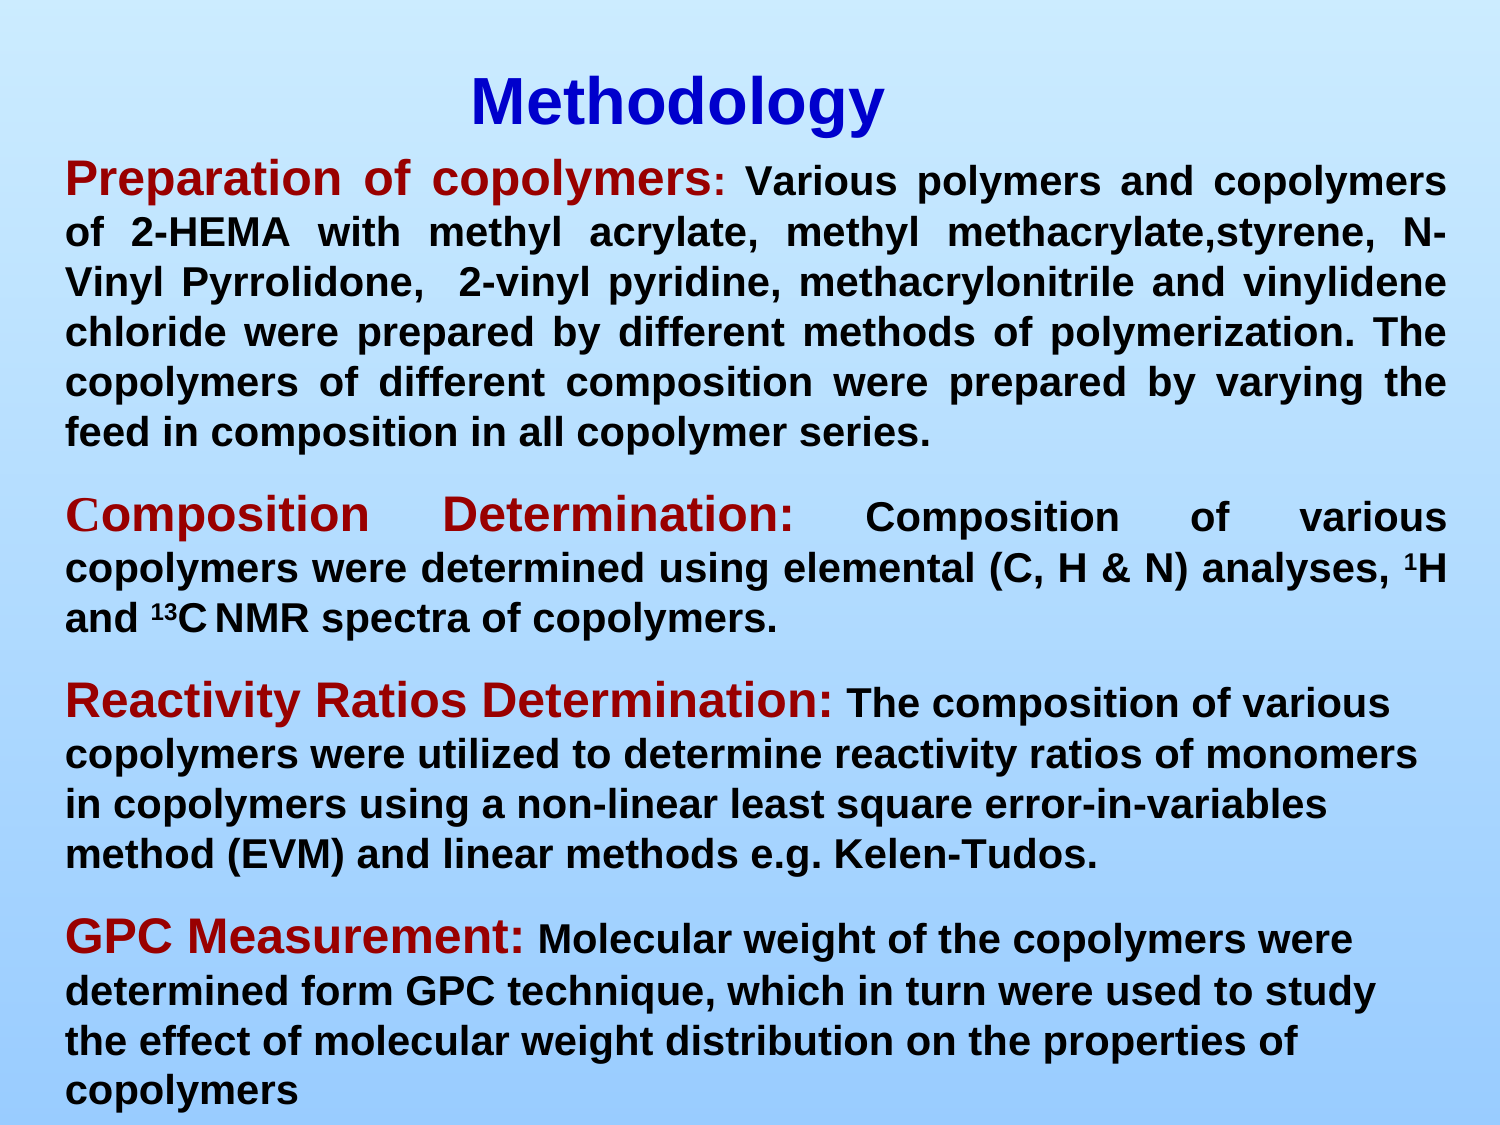

Methodology
Preparation of copolymers: Various polymers and copolymers of 2-HEMA with methyl acrylate, methyl methacrylate,styrene, N- Vinyl Pyrrolidone, 2-vinyl pyridine, methacrylonitrile and vinylidene chloride were prepared by different methods of polymerization. The copolymers of different composition were prepared by varying the feed in composition in all copolymer series.
Composition Determination: Composition of various copolymers were determined using elemental (C, H & N) analyses, 1H and 13C NMR spectra of copolymers.
Reactivity Ratios Determination: The composition of various copolymers were utilized to determine reactivity ratios of monomers in copolymers using a non-linear least square error-in-variables method (EVM) and linear methods e.g. Kelen-Tudos.
GPC Measurement: Molecular weight of the copolymers were determined form GPC technique, which in turn were used to study the effect of molecular weight distribution on the properties of copolymers